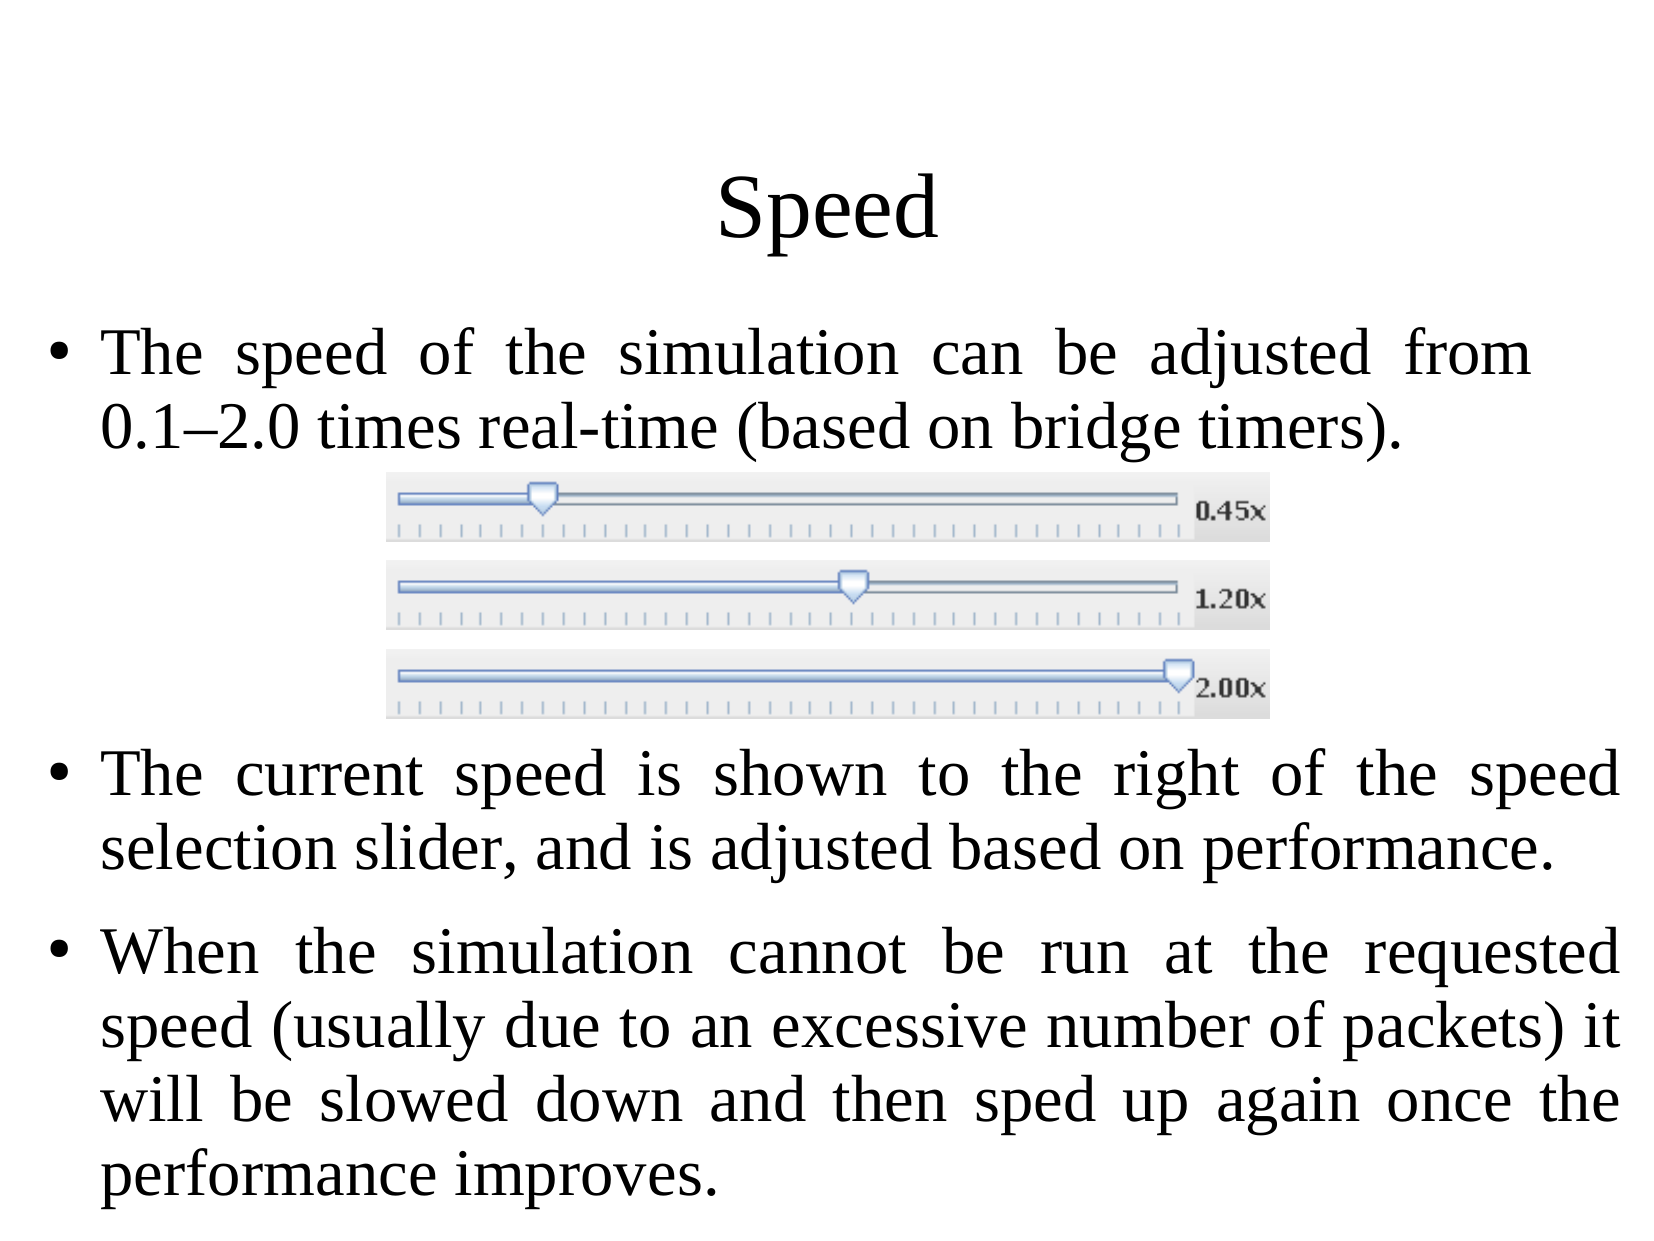

# Speed
The speed of the simulation can be adjusted from 0.1–2.0 times real-time (based on bridge timers).
The current speed is shown to the right of the speed selection slider, and is adjusted based on performance.
When the simulation cannot be run at the requested speed (usually due to an excessive number of packets) it will be slowed down and then sped up again once the performance improves.